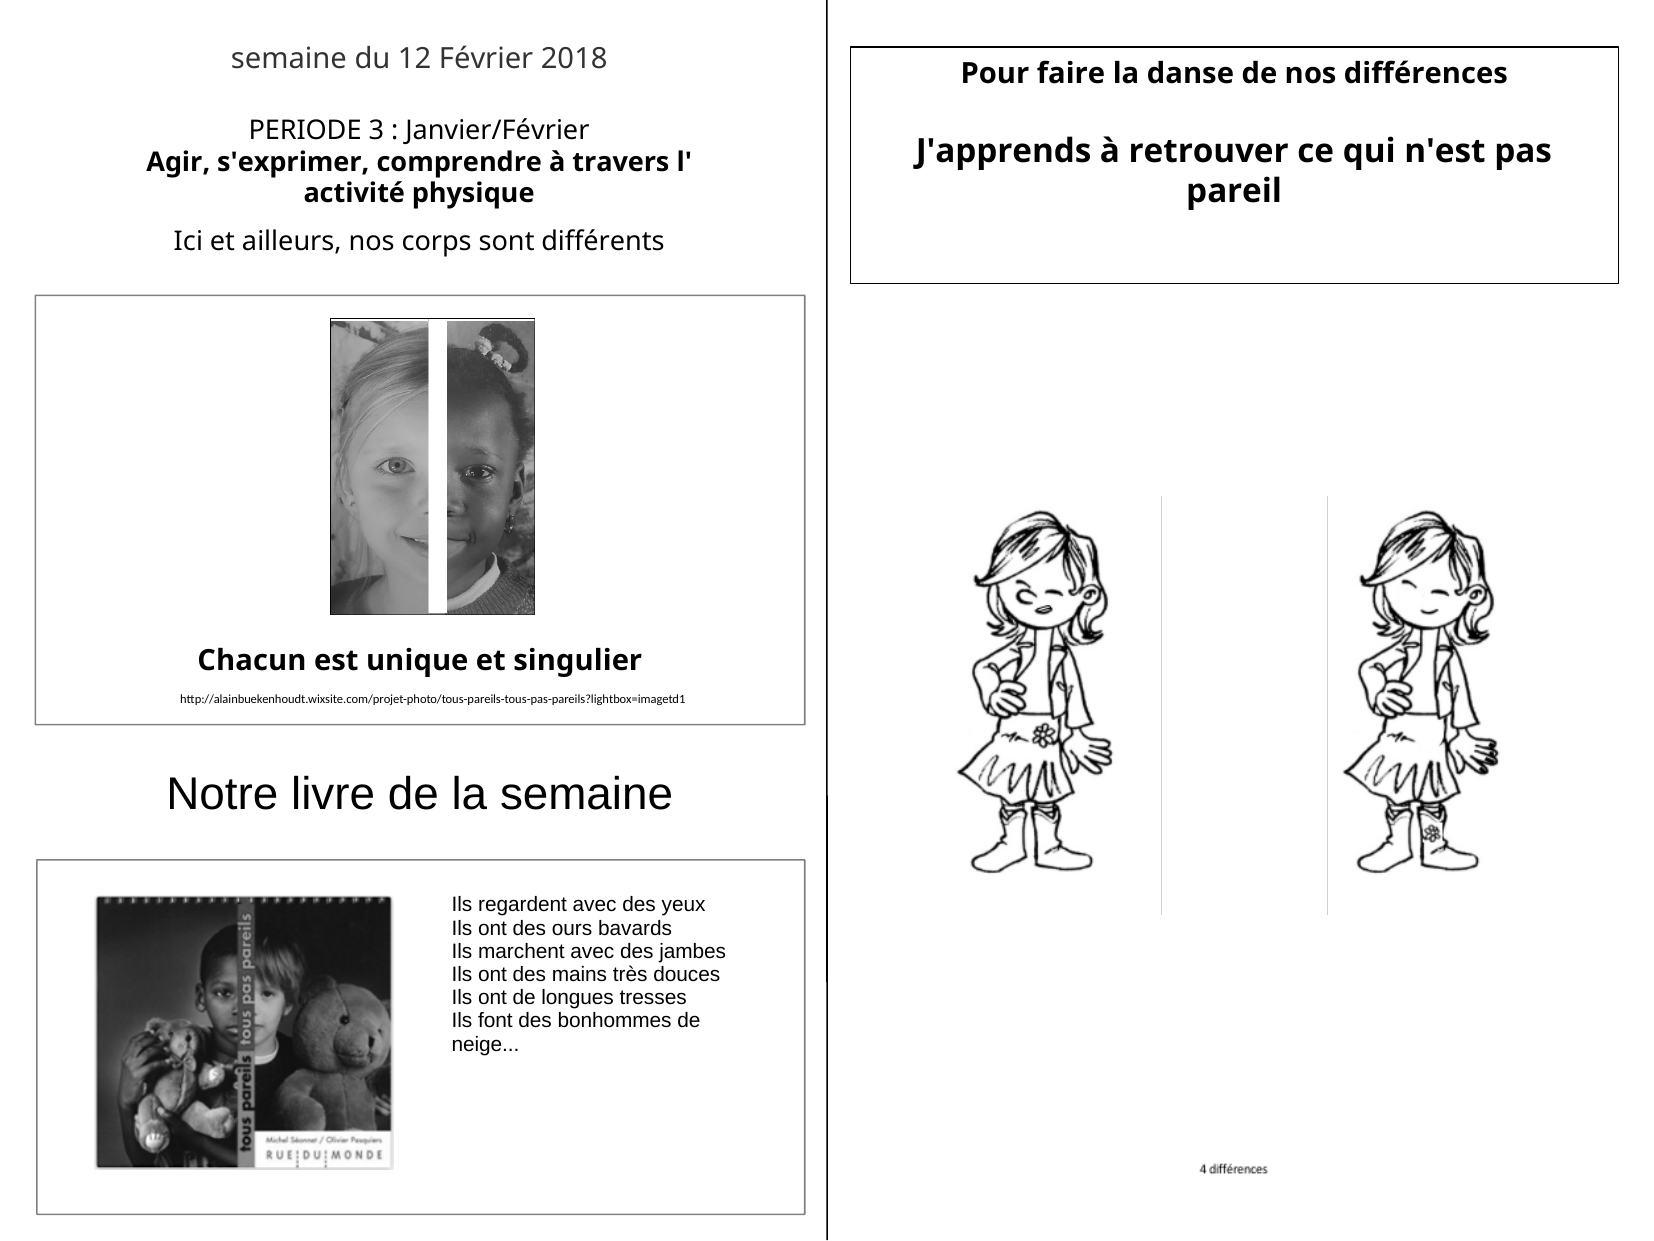

semaine du 12 Février 2018
Pour faire la danse de nos différences
J'apprends à retrouver ce qui n'est pas pareil
PERIODE 3 : Janvier/Février
Agir, s'exprimer, comprendre à travers l' activité physique
Ici et ailleurs, nos corps sont différents
Chacun est unique et singulier
http://alainbuekenhoudt.wixsite.com/projet-photo/tous-pareils-tous-pas-pareils?lightbox=imagetd1
Notre livre de la semaine
Ils regardent avec des yeux
Ils ont des ours bavards
Ils marchent avec des jambes
Ils ont des mains très douces
Ils ont de longues tresses
Ils font des bonhommes de neige...